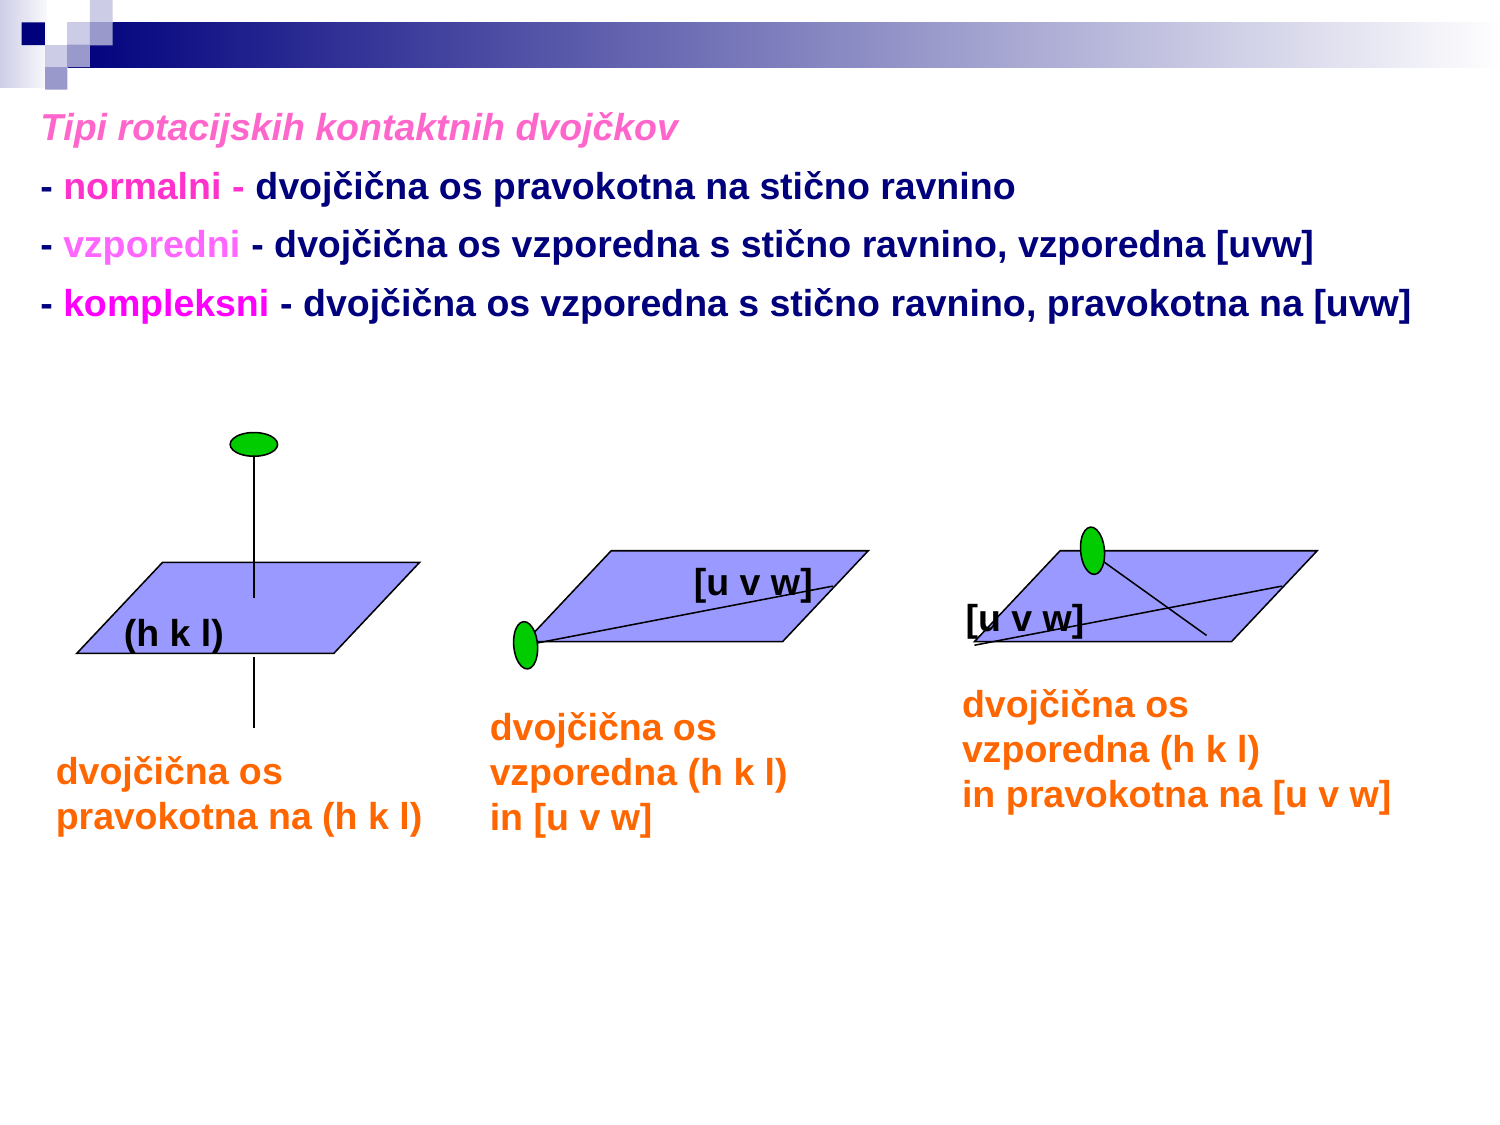

Tipi rotacijskih kontaktnih dvojčkov
- normalni - dvojčična os pravokotna na stično ravnino
- vzporedni - dvojčična os vzporedna s stično ravnino, vzporedna [uvw]
- kompleksni - dvojčična os vzporedna s stično ravnino, pravokotna na [uvw]
[u v w]
[u v w]
(h k l)
dvojčična os
vzporedna (h k l)
in pravokotna na [u v w]
dvojčična os
vzporedna (h k l)
in [u v w]
dvojčična os
pravokotna na (h k l)